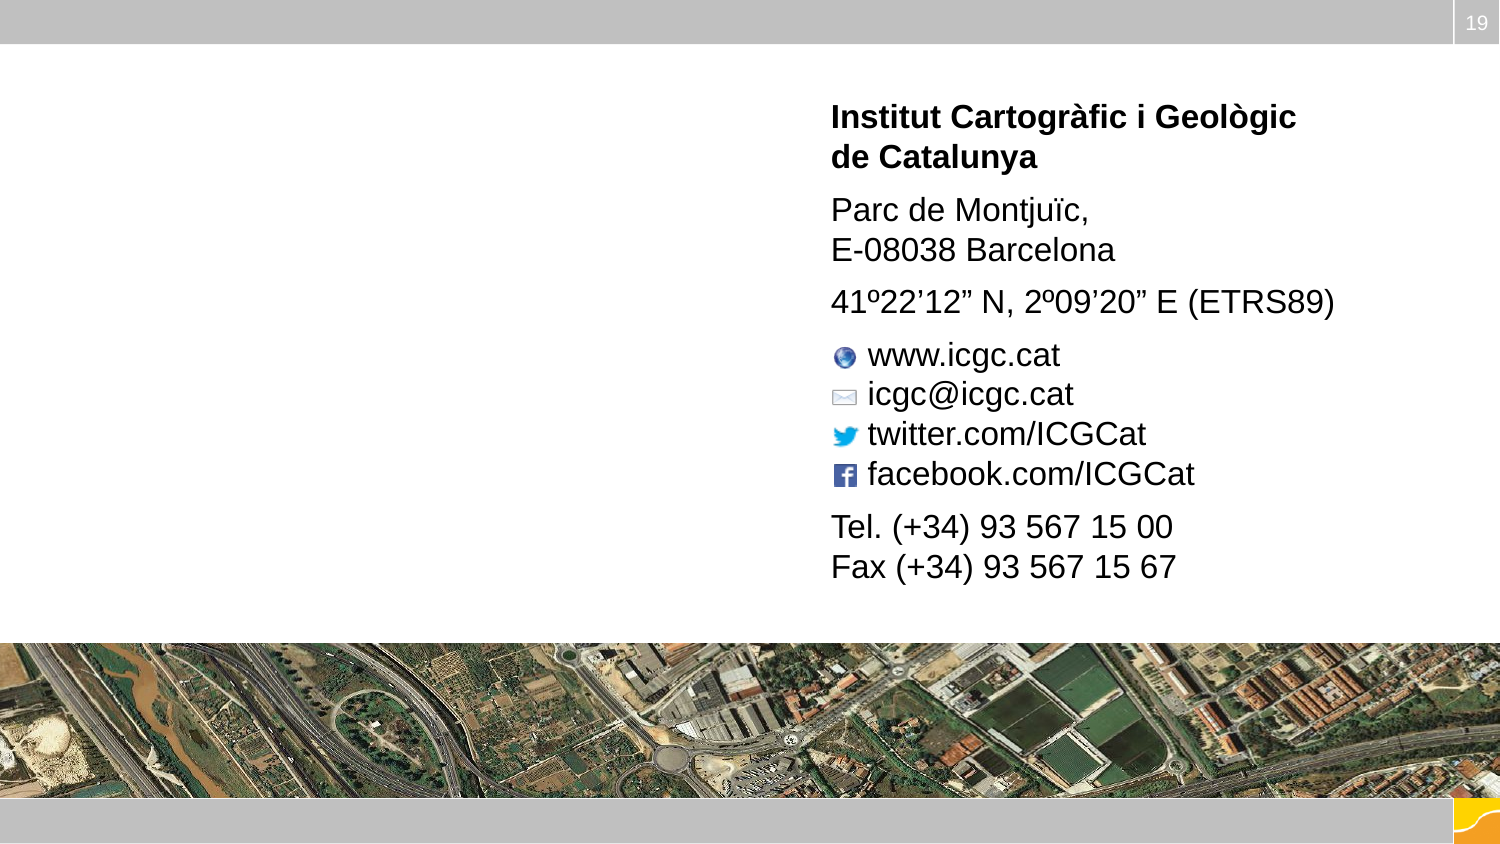

#
Institut Cartogràfic i Geològic
de Catalunya
Parc de Montjuïc,
E-08038 Barcelona
41º22’12” N, 2º09’20” E (ETRS89)
 www.icgc.cat
 icgc@icgc.cat
 twitter.com/ICGCat
 facebook.com/ICGCat
Tel. (+34) 93 567 15 00
Fax (+34) 93 567 15 67